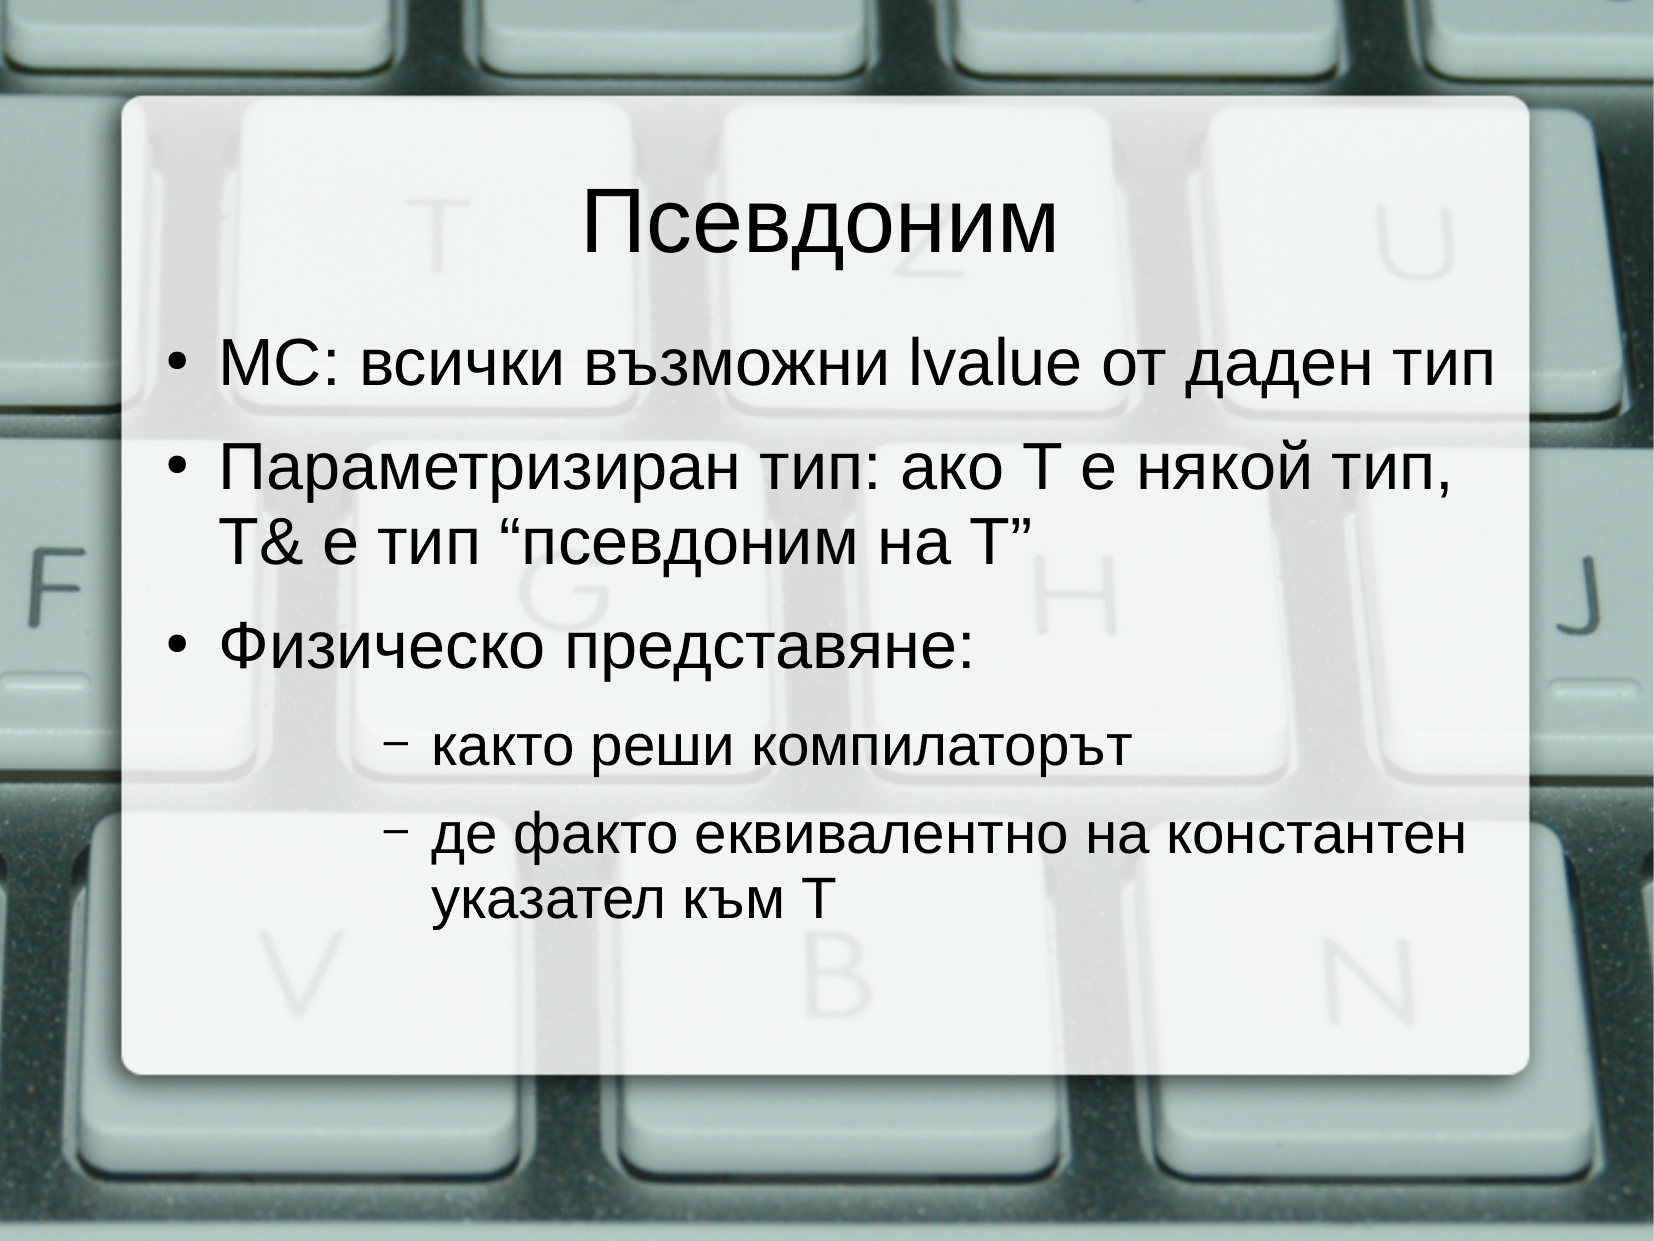

# Псевдоним
МС: всички възможни lvalue от даден тип
Параметризиран тип: ако T е някой тип, T& е тип “псевдоним на T”
Физическо представяне:
както реши компилаторът
де факто еквивалентно на константен указател към T